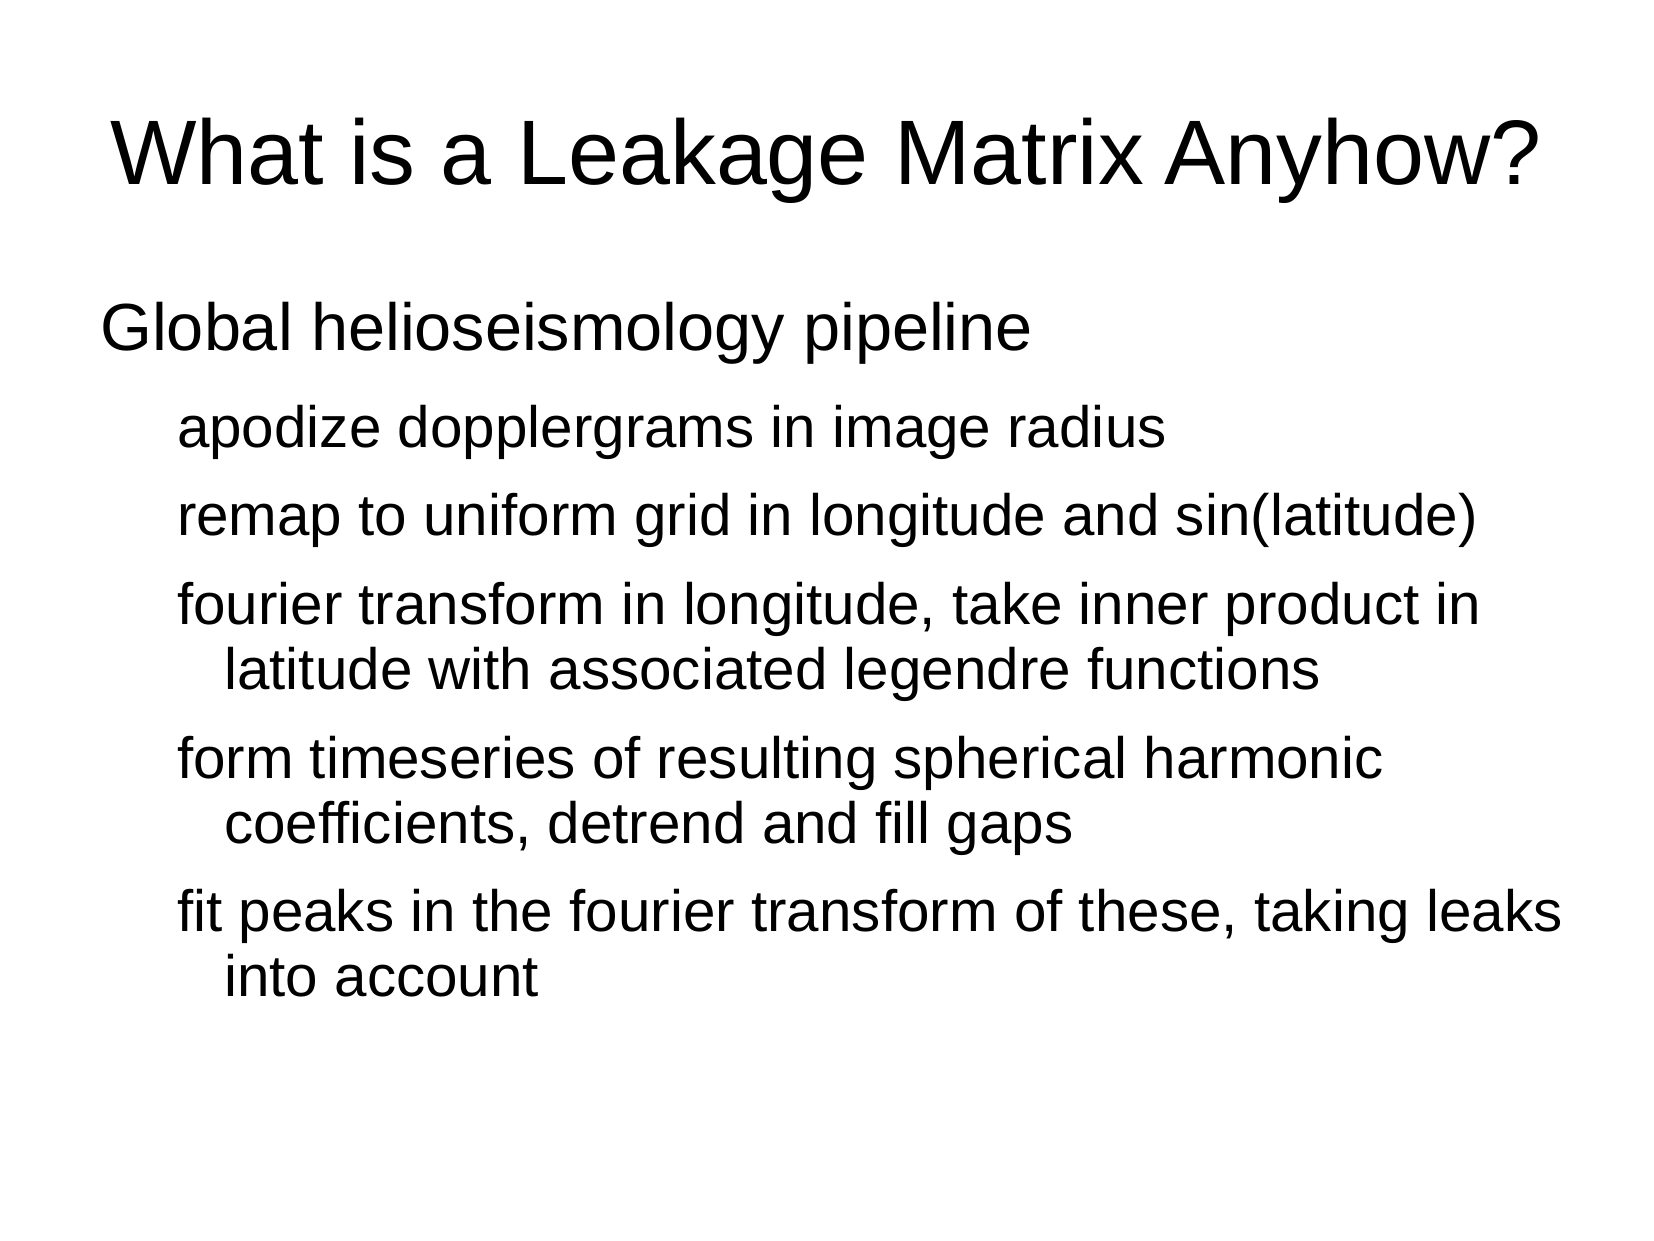

# What is a Leakage Matrix Anyhow?
Global helioseismology pipeline
apodize dopplergrams in image radius
remap to uniform grid in longitude and sin(latitude)
fourier transform in longitude, take inner product in latitude with associated legendre functions
form timeseries of resulting spherical harmonic coefficients, detrend and fill gaps
fit peaks in the fourier transform of these, taking leaks into account